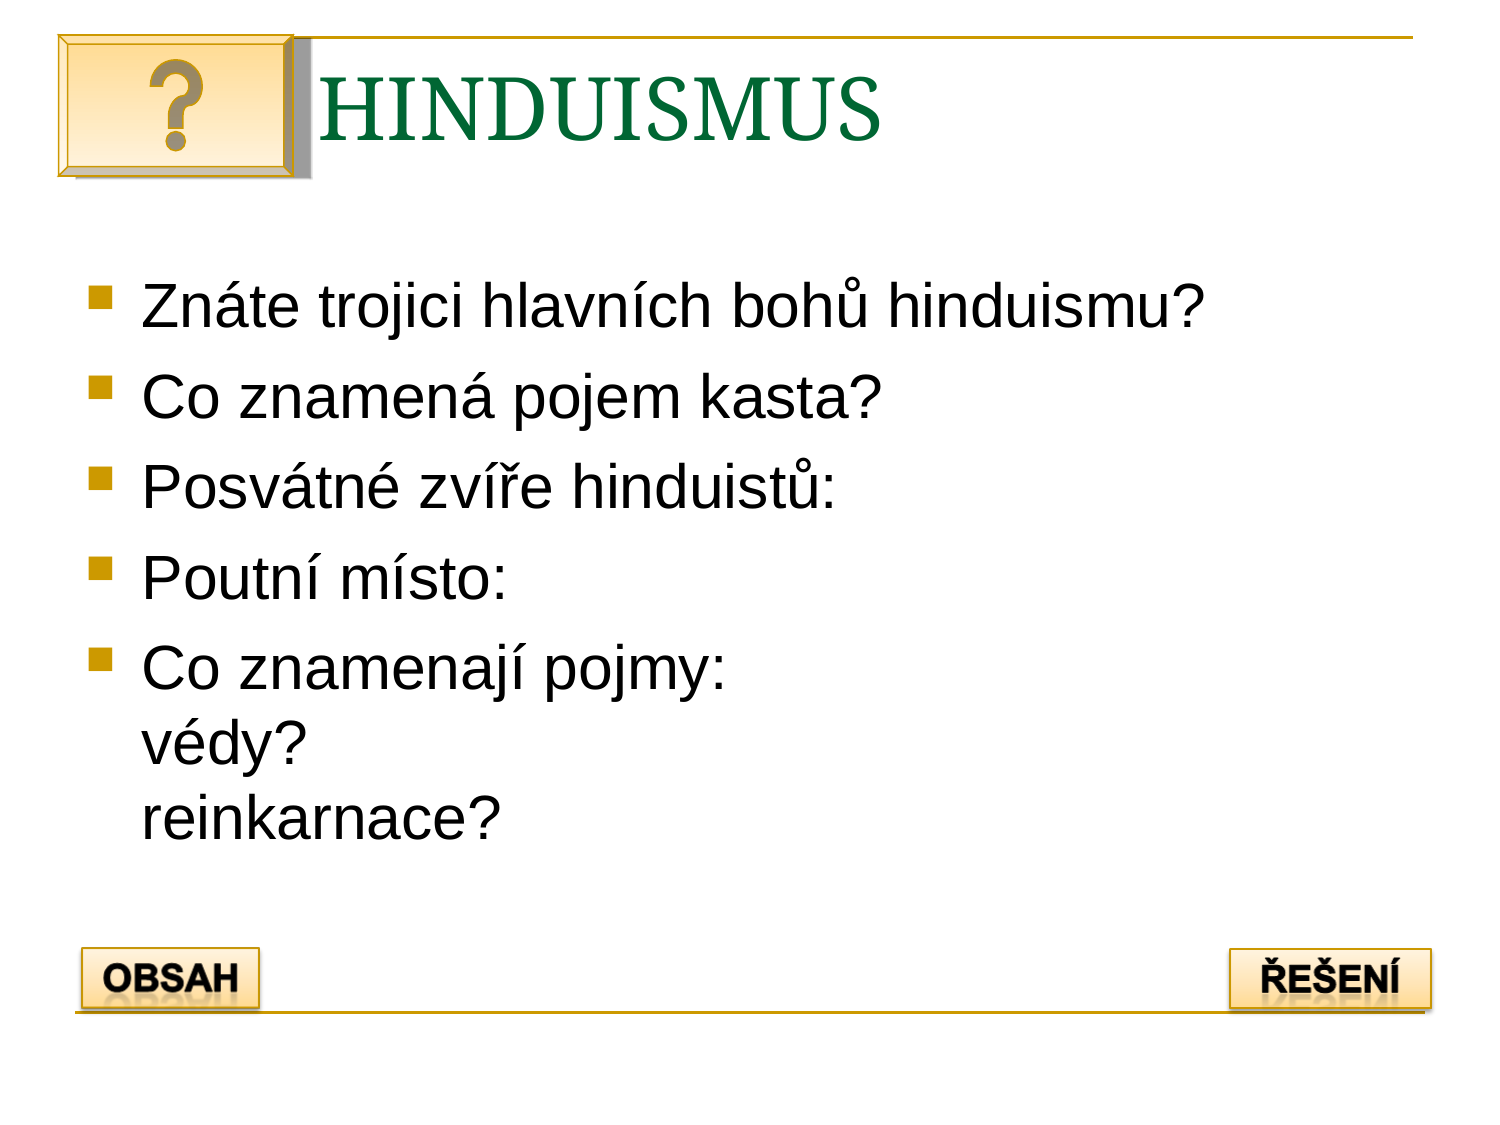

# HINDUISMUS
Znáte trojici hlavních bohů hinduismu?
Co znamená pojem kasta?
Posvátné zvíře hinduistů:
Poutní místo:
Co znamenají pojmy:
védy?
reinkarnace?